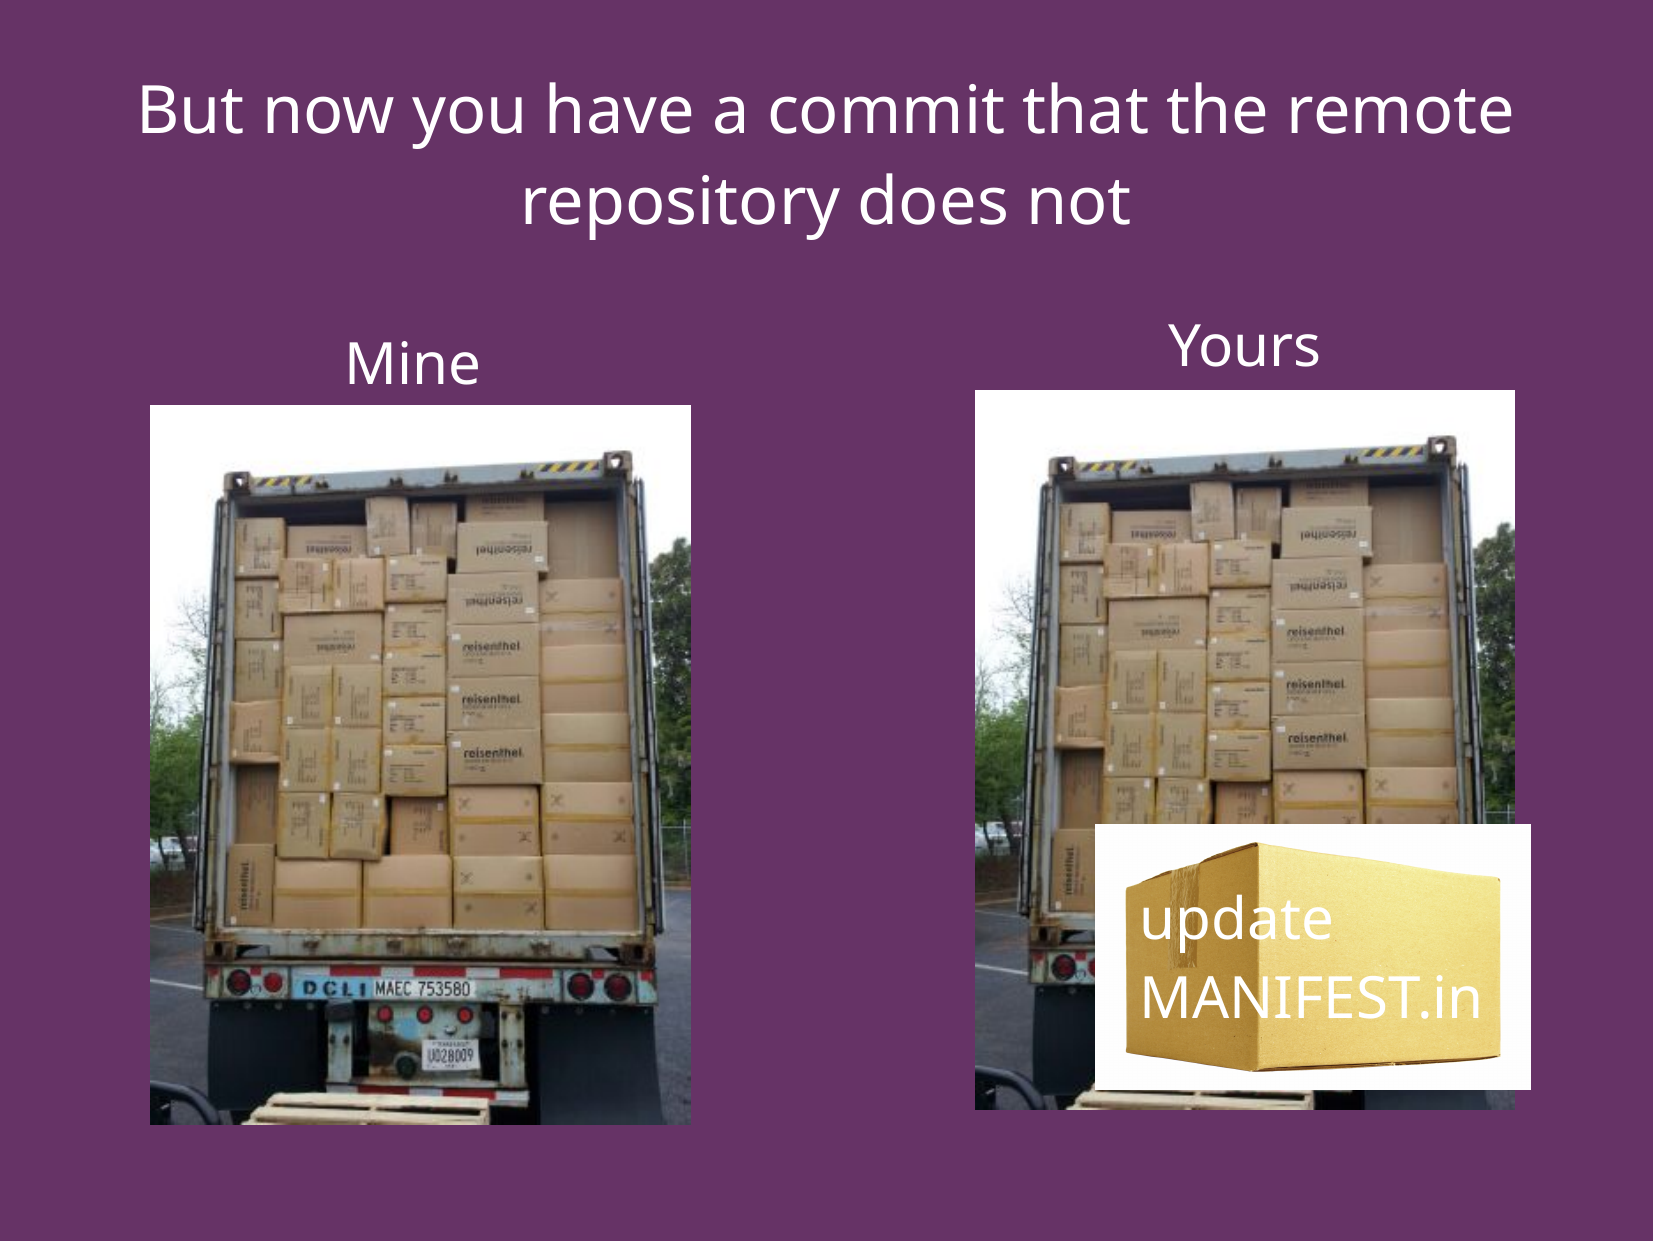

# But now you have a commit that the remote repository does not
Yours
Mine
update MANIFEST.in